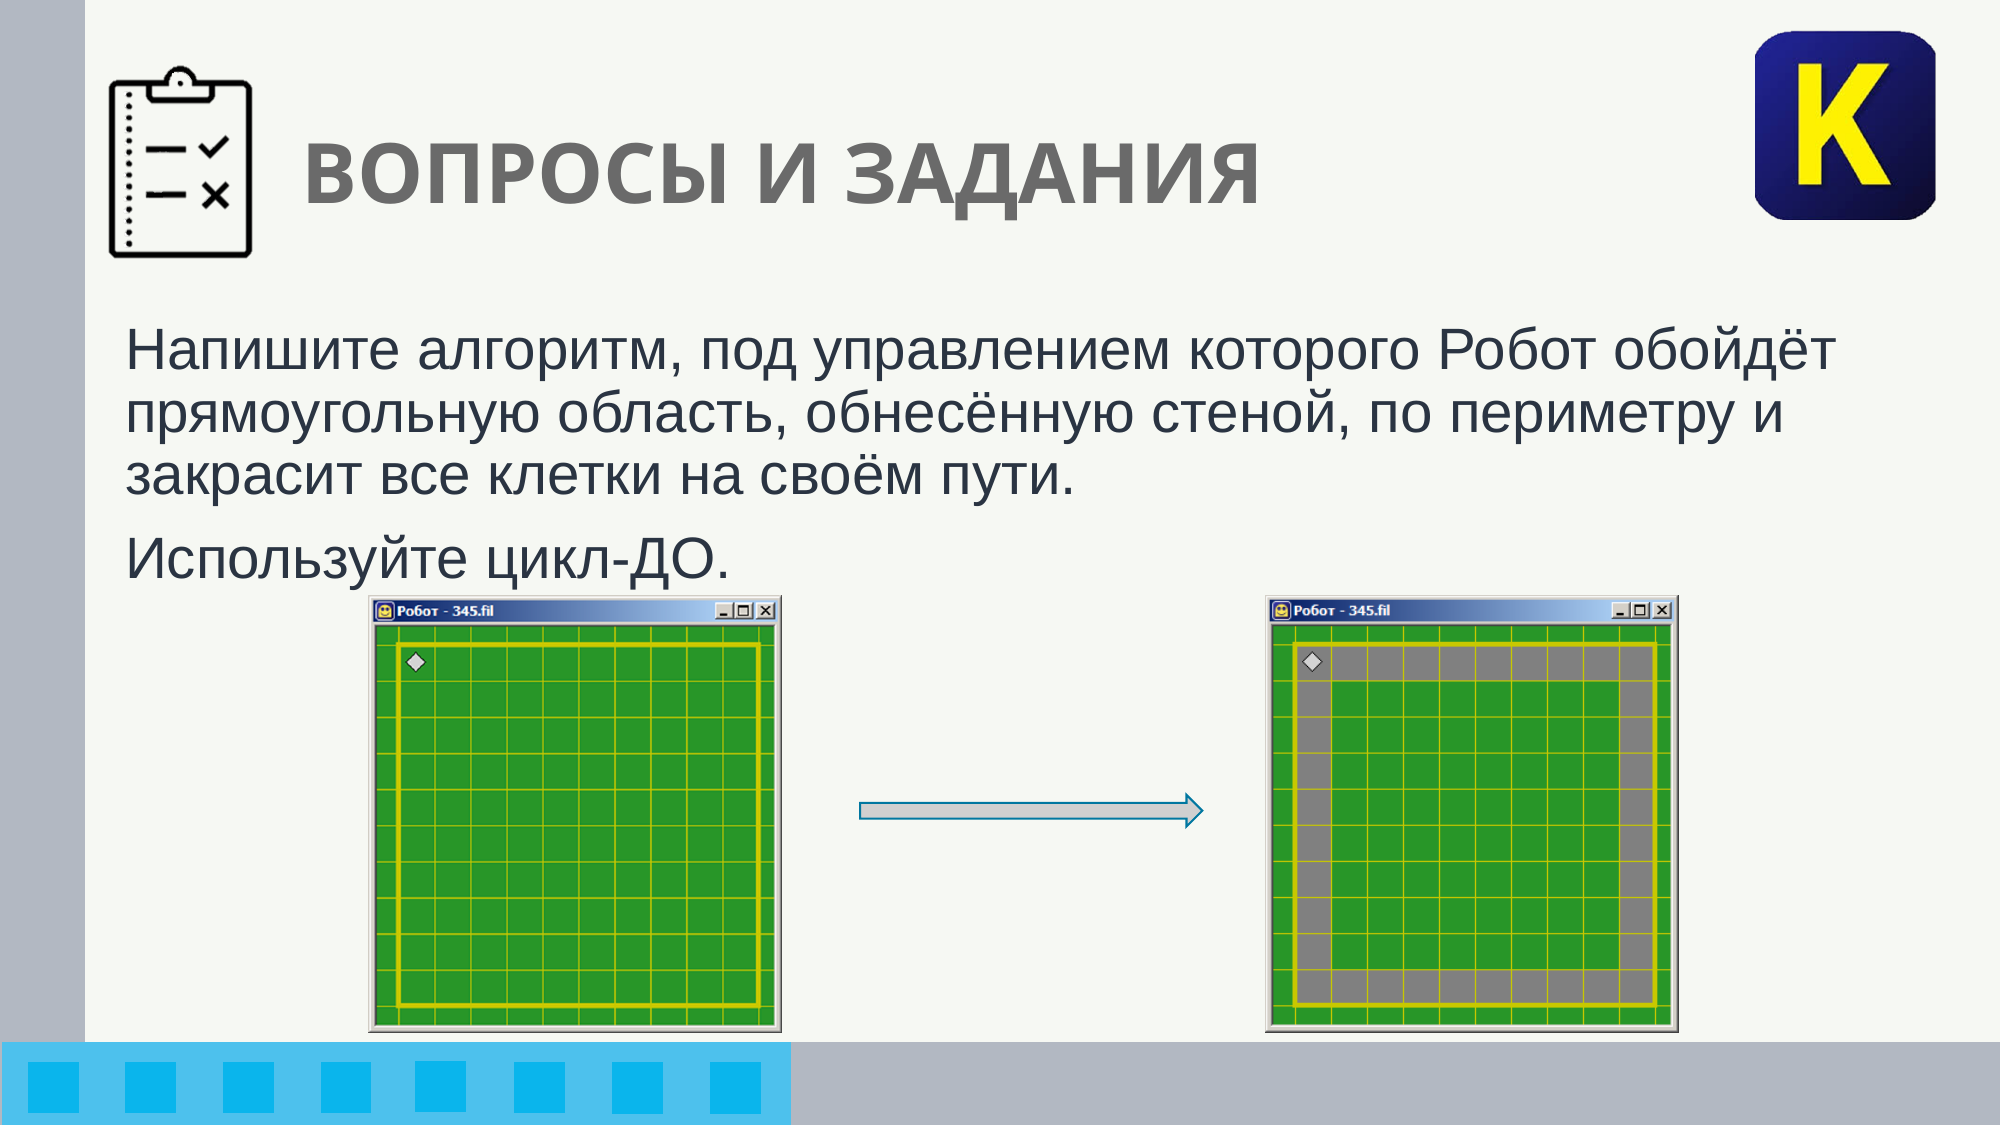

# ВОПРОСЫ И ЗАДАНИЯ
Напишите алгоритм, под управлением которого Робот обойдёт прямоугольную область, обнесённую стеной, по периметру и закрасит все клетки на своём пути.
Используйте цикл-ДО.